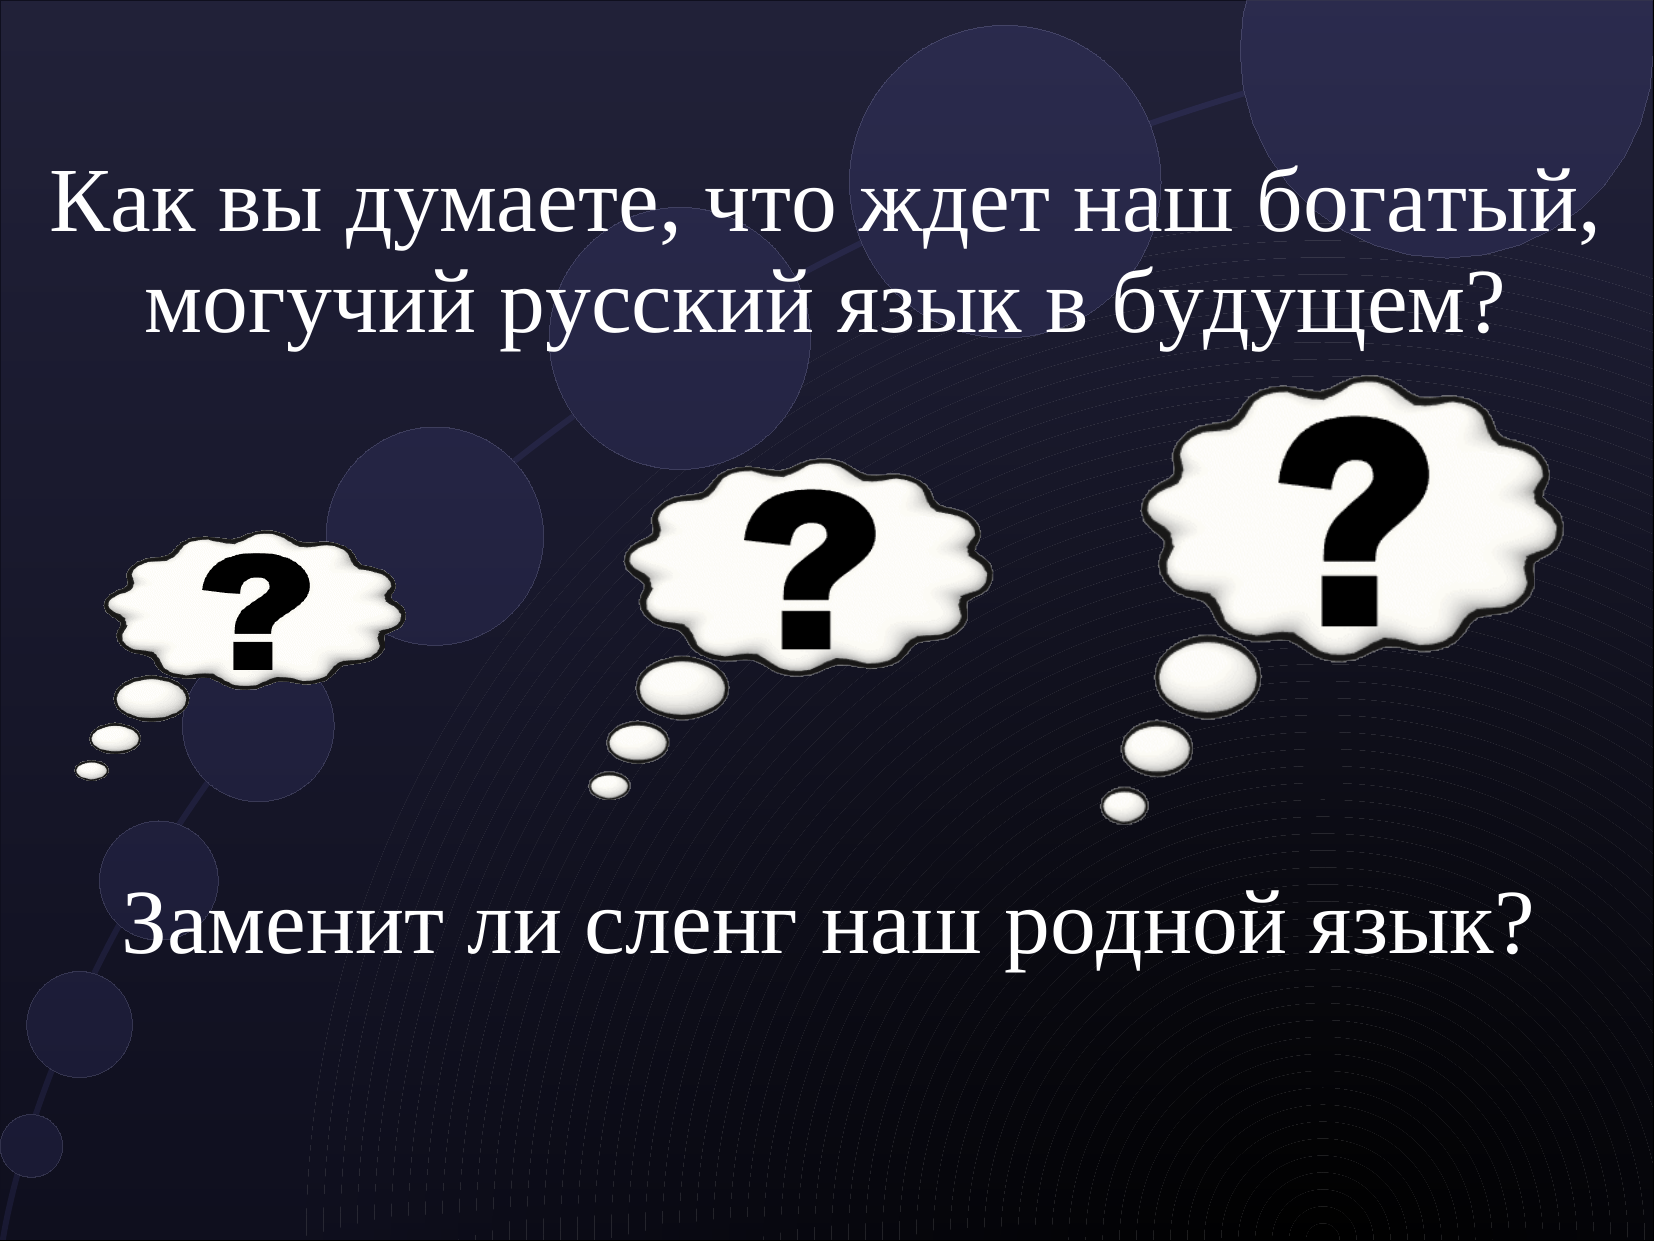

Как вы думаете, что ждет наш богатый, могучий русский язык в будущем?
# Заменит ли сленг наш родной язык?